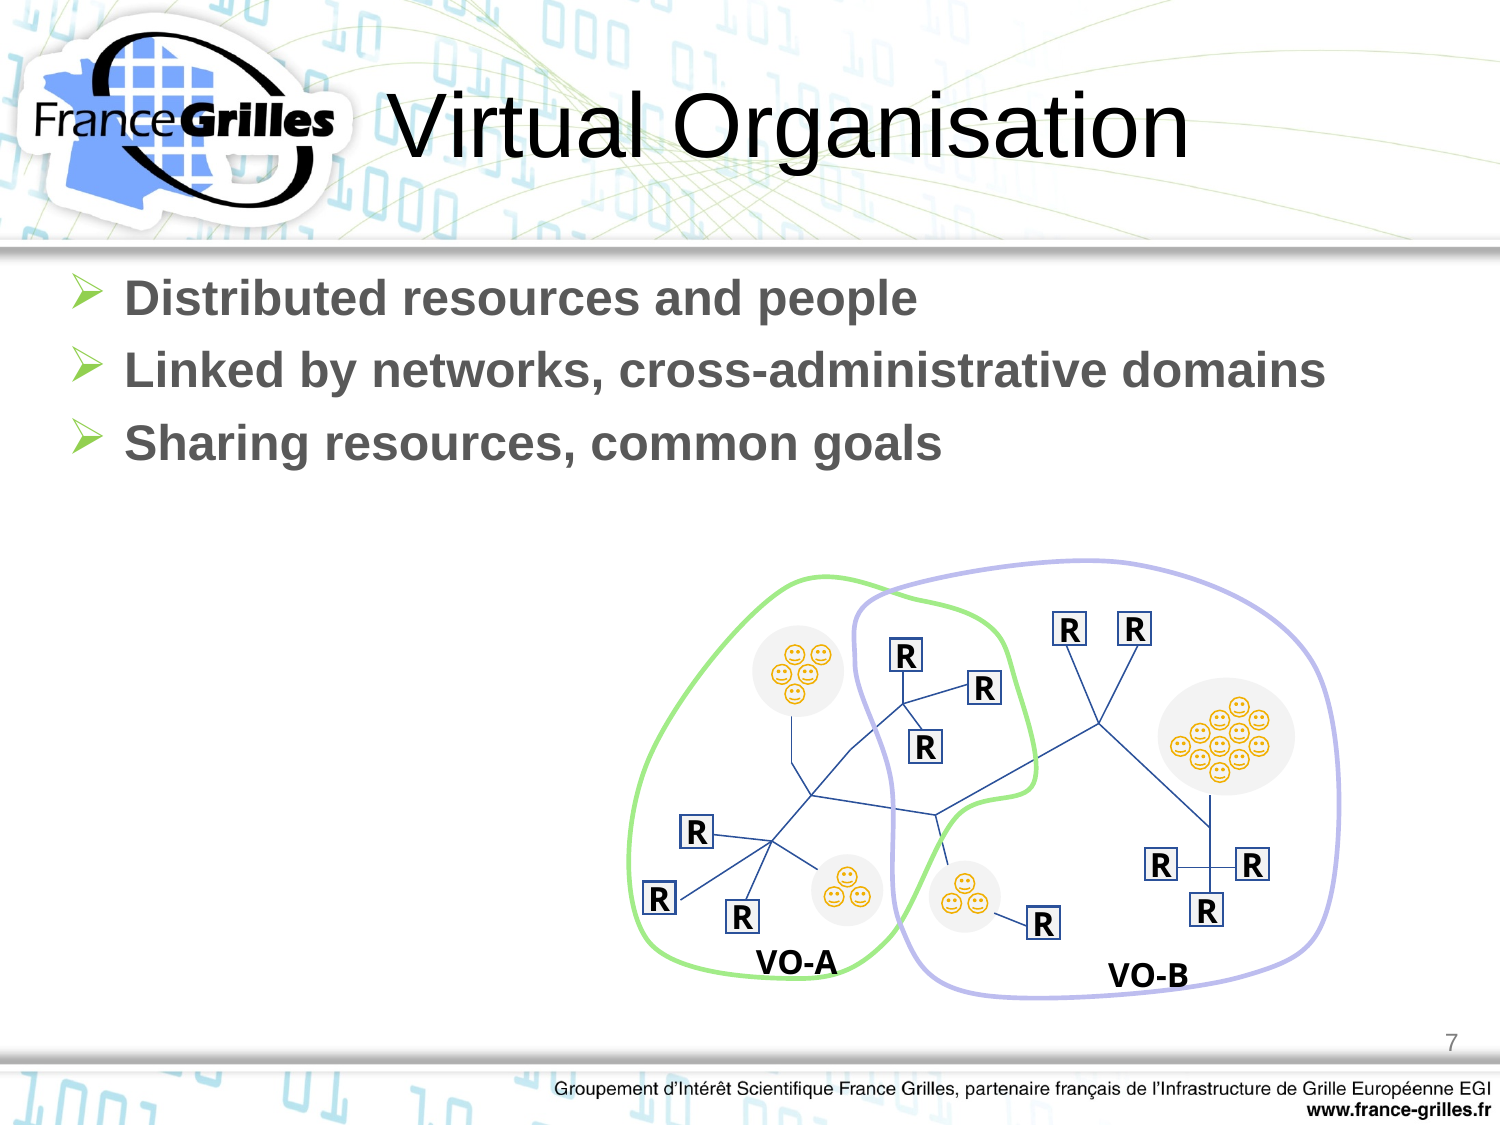

# Virtual Organisation
Distributed resources and people
Linked by networks, cross-administrative domains
Sharing resources, common goals
R
R
R
R
R
R
R
R
R
R
R
R
VO-A
VO-B
7
Introduction aux grilles